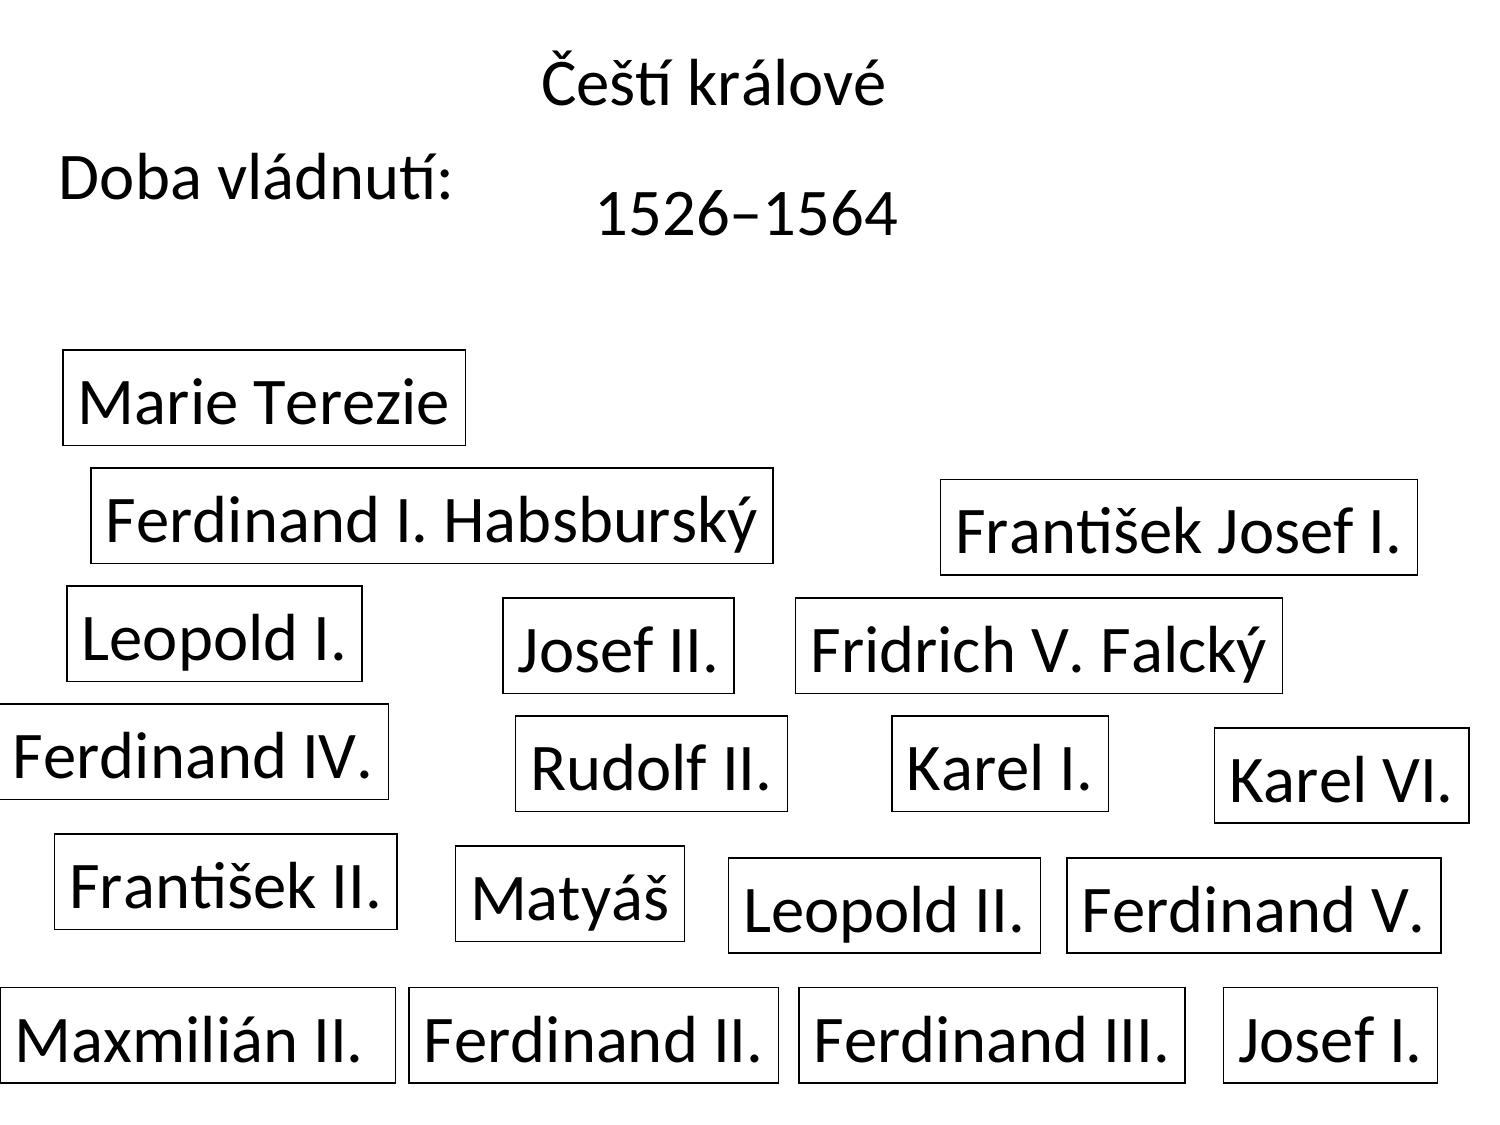

Čeští králové
Doba vládnutí:
 1526–1564
Marie Terezie
Ferdinand I. Habsburský
František Josef I.
Leopold I.
Josef II.
Fridrich V. Falcký
Ferdinand IV.
Rudolf II.
Karel I.
Karel VI.
František II.
Matyáš
Leopold II.
Ferdinand V.
Maxmilián II.
Ferdinand II.
Ferdinand III.
Josef I.